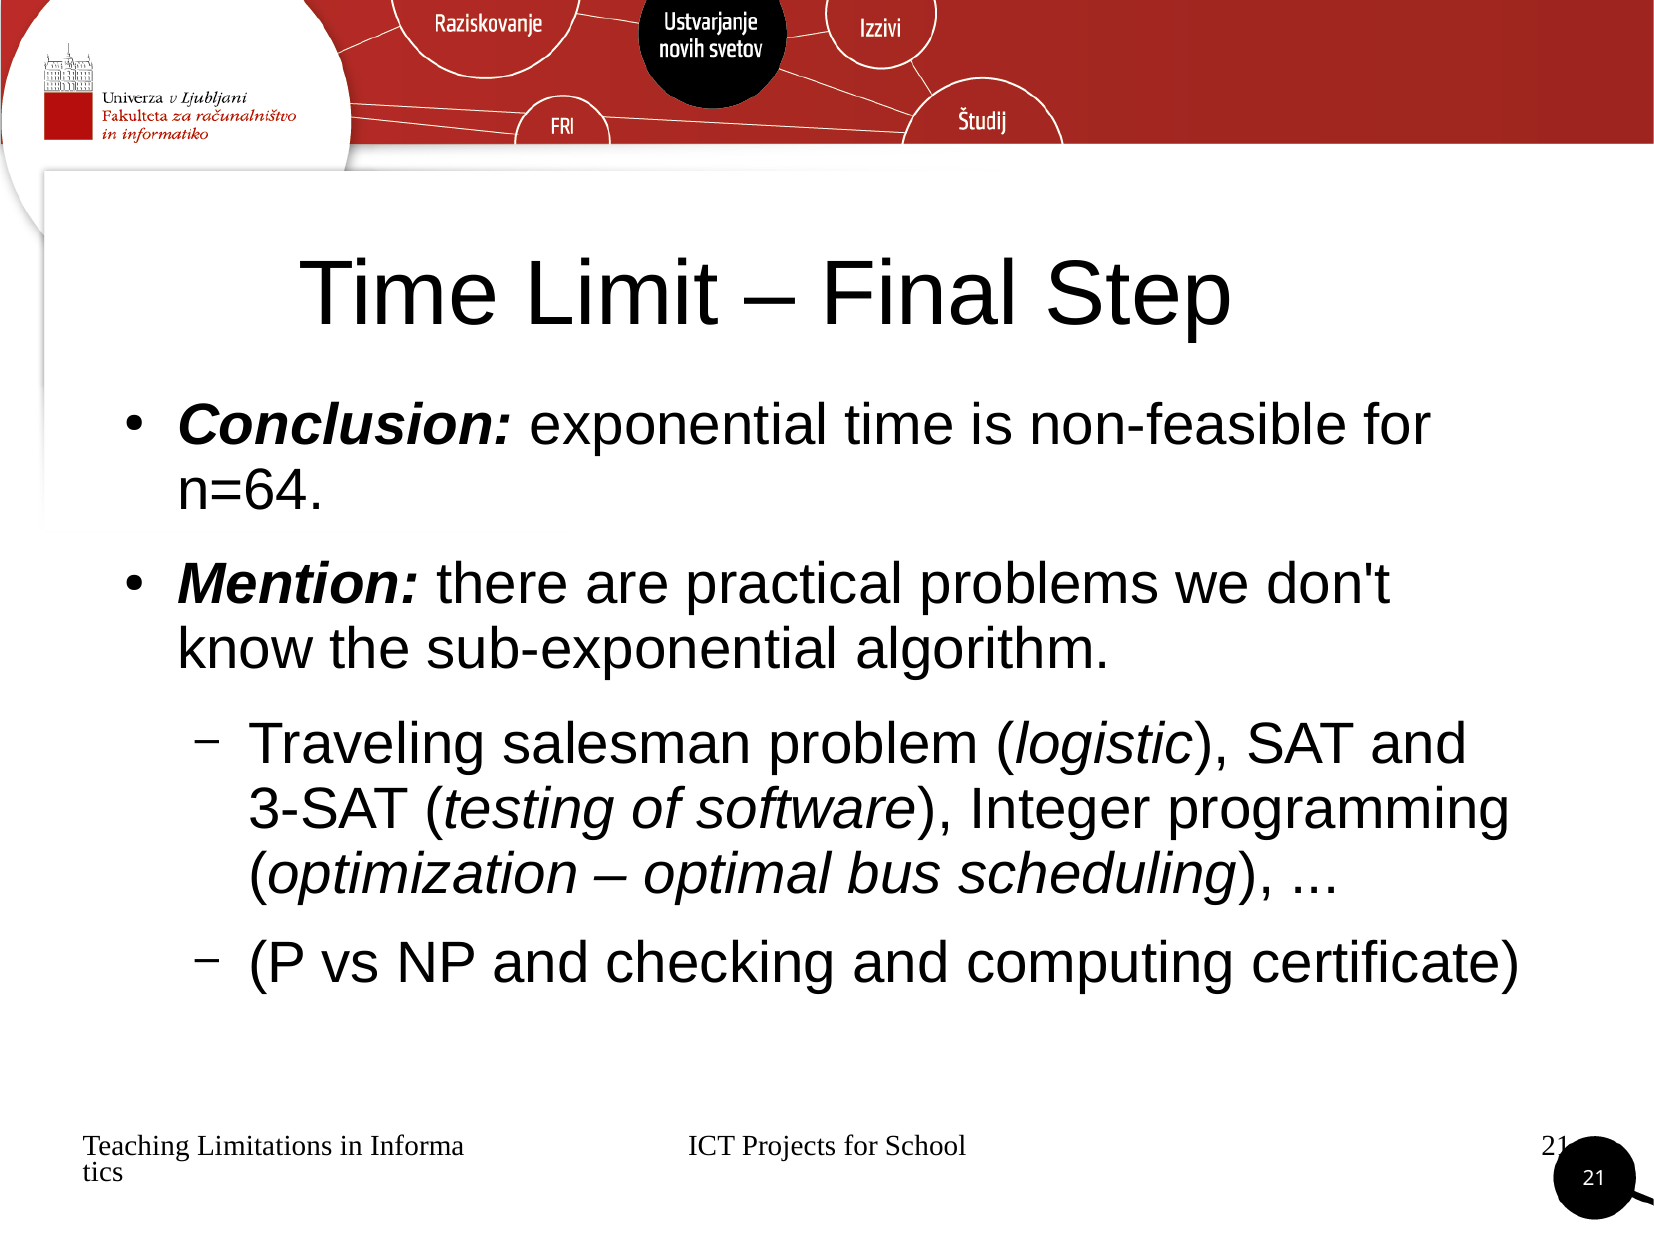

# Time Limit – Final Step
Conclusion: exponential time is non-feasible for n=64.
Mention: there are practical problems we don't know the sub-exponential algorithm.
Traveling salesman problem (logistic), SAT and 3-SAT (testing of software), Integer programming (optimization – optimal bus scheduling), ...
(P vs NP and checking and computing certificate)
Teaching Limitations in Informatics
ICT Projects for School
21